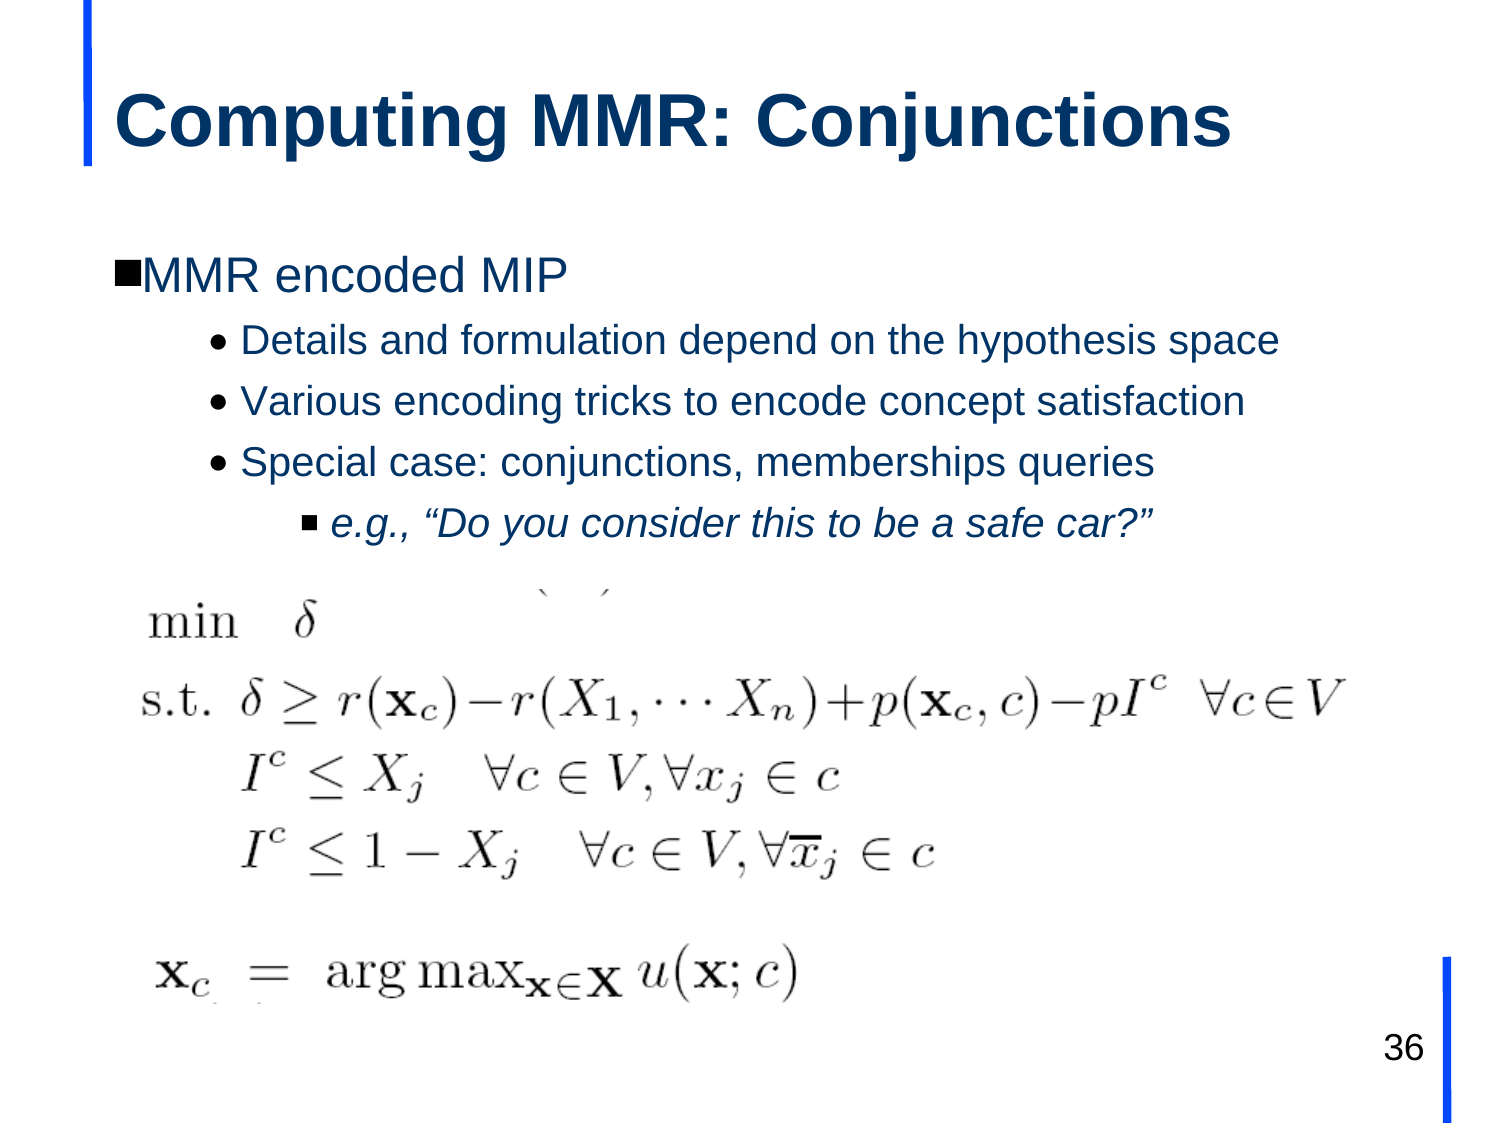

# Computing MMR: Conjunctions
MMR encoded MIP
 Details and formulation depend on the hypothesis space
 Various encoding tricks to encode concept satisfaction
 Special case: conjunctions, memberships queries
 e.g., “Do you consider this to be a safe car?”
36